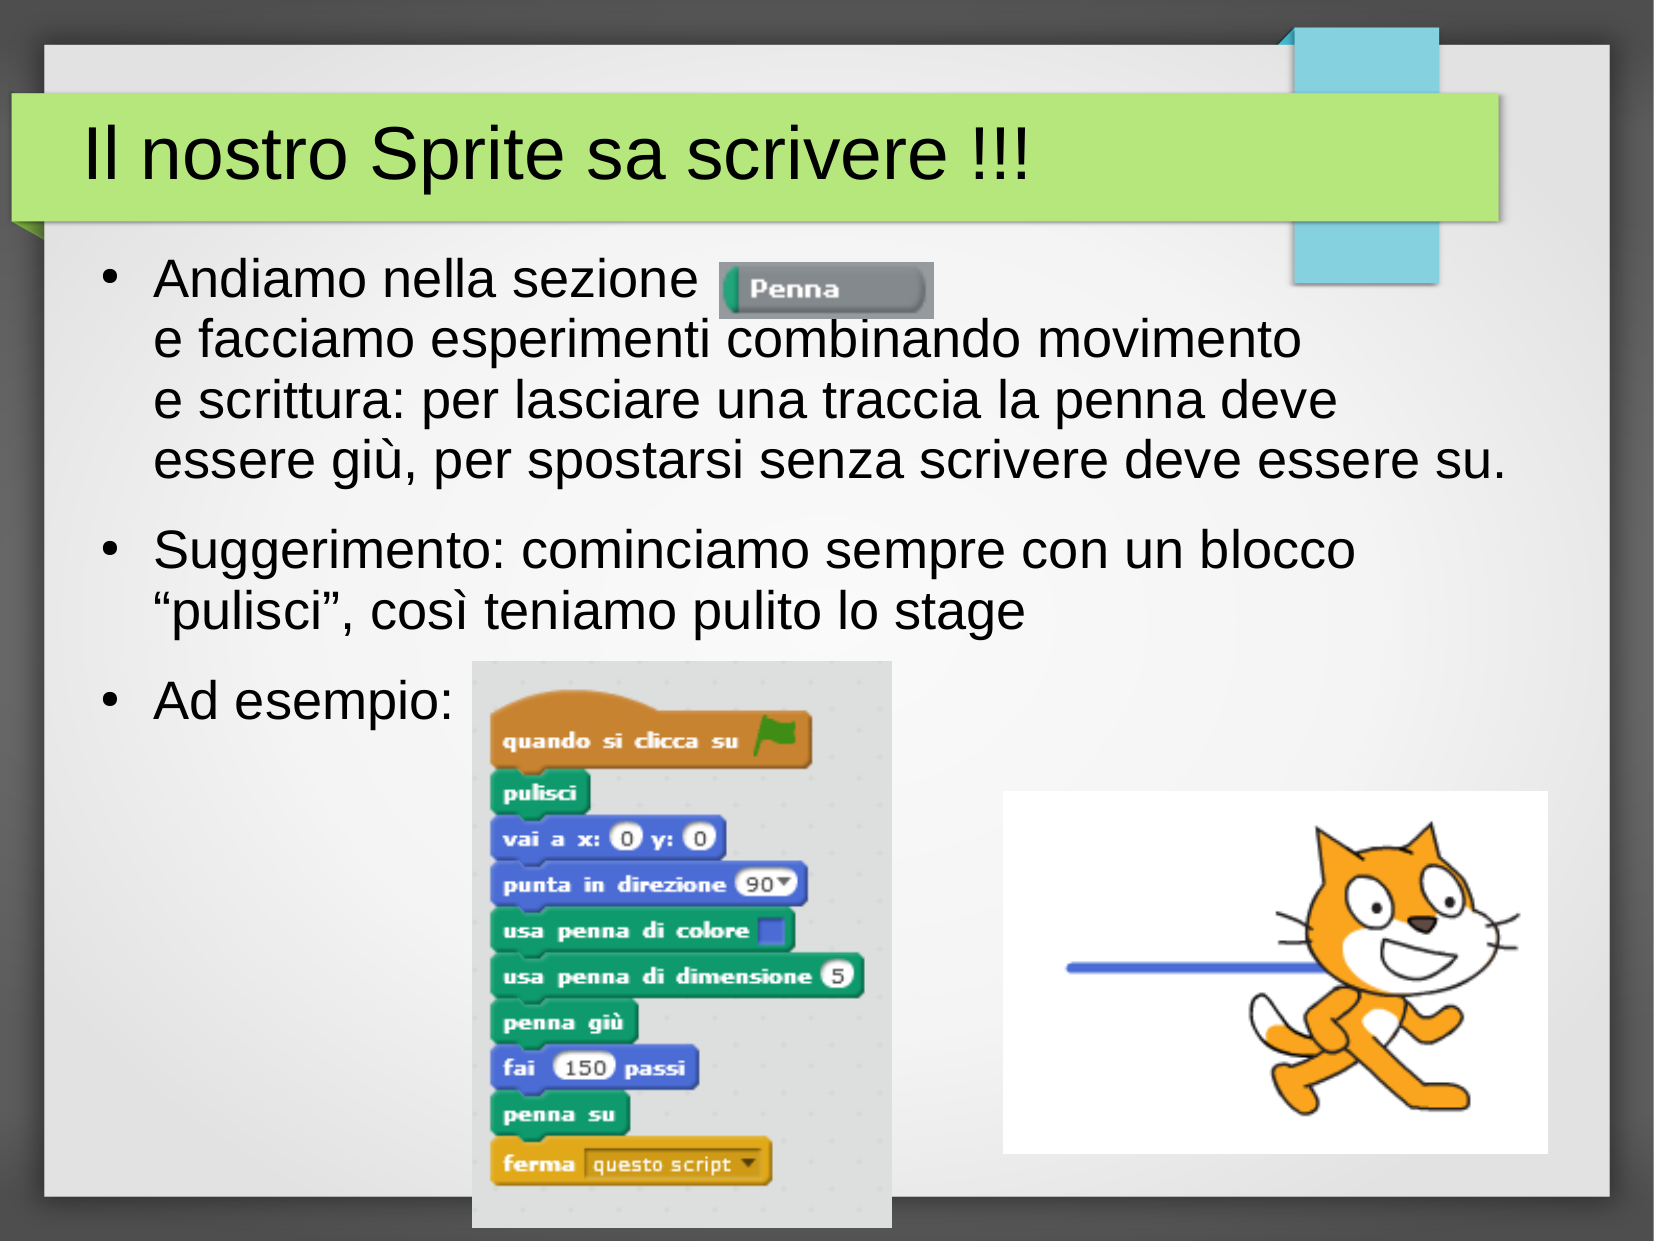

# Il nostro Sprite sa scrivere !!!
Andiamo nella sezione
e facciamo esperimenti combinando movimento
e scrittura: per lasciare una traccia la penna deve
essere giù, per spostarsi senza scrivere deve essere su.
Suggerimento: cominciamo sempre con un blocco “pulisci”, così teniamo pulito lo stage
Ad esempio: